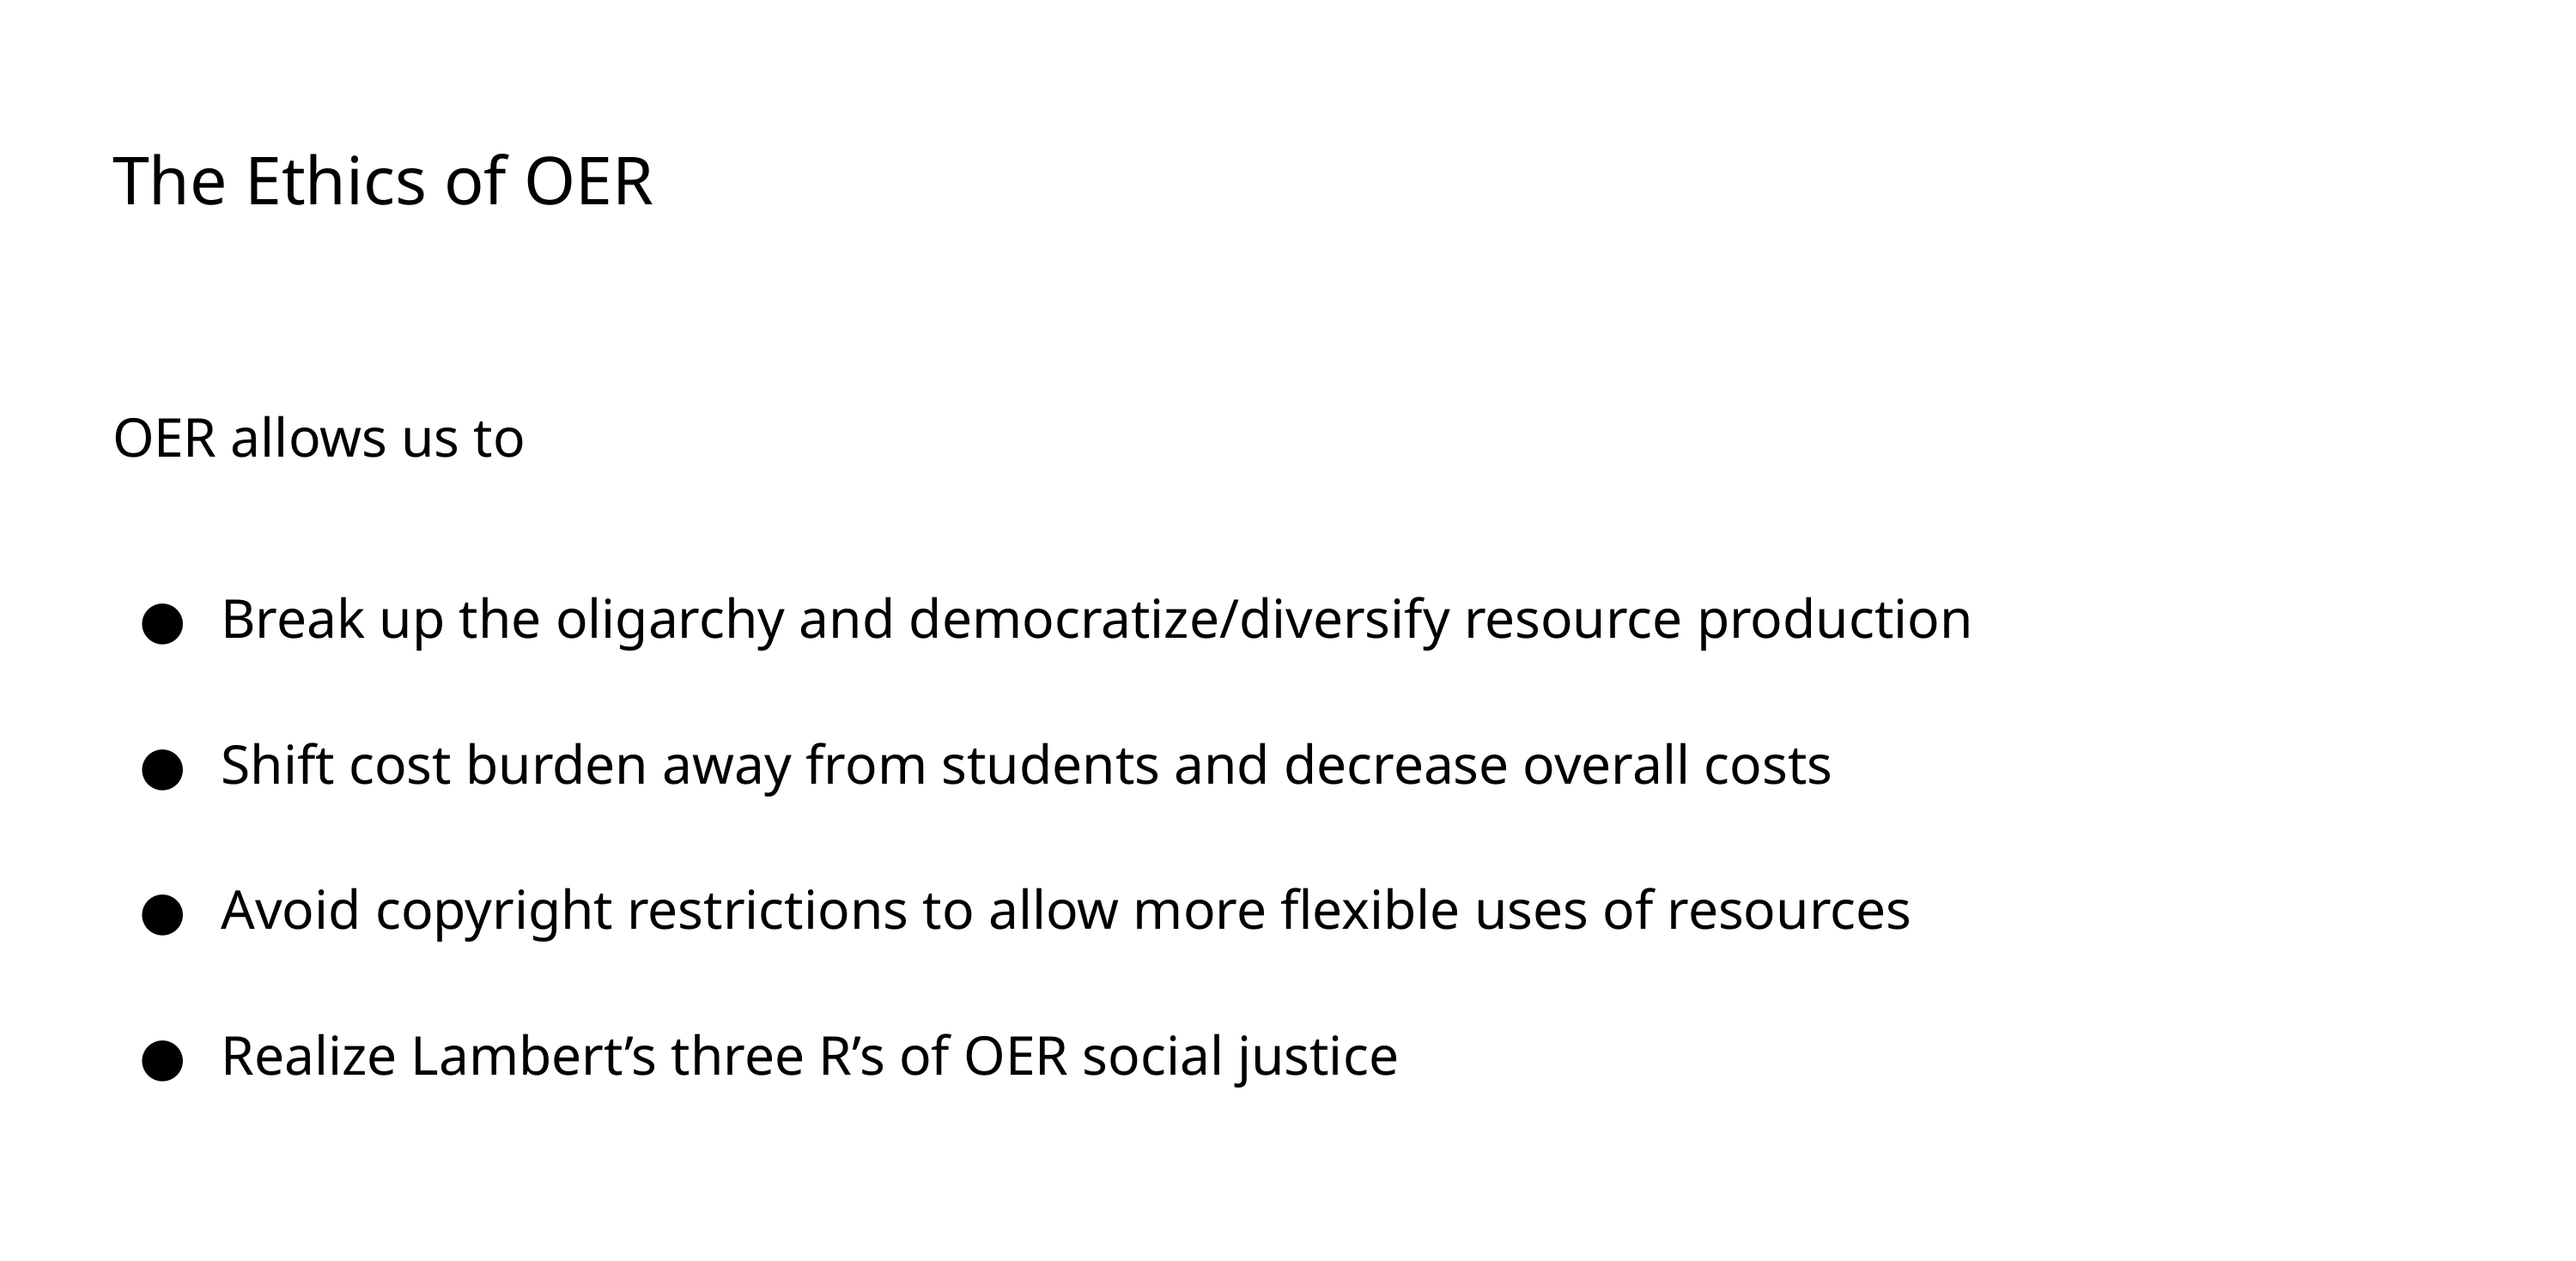

# The Ethics of OER
OER allows us to
Break up the oligarchy and democratize/diversify resource production
Shift cost burden away from students and decrease overall costs
Avoid copyright restrictions to allow more flexible uses of resources
Realize Lambert’s three R’s of OER social justice